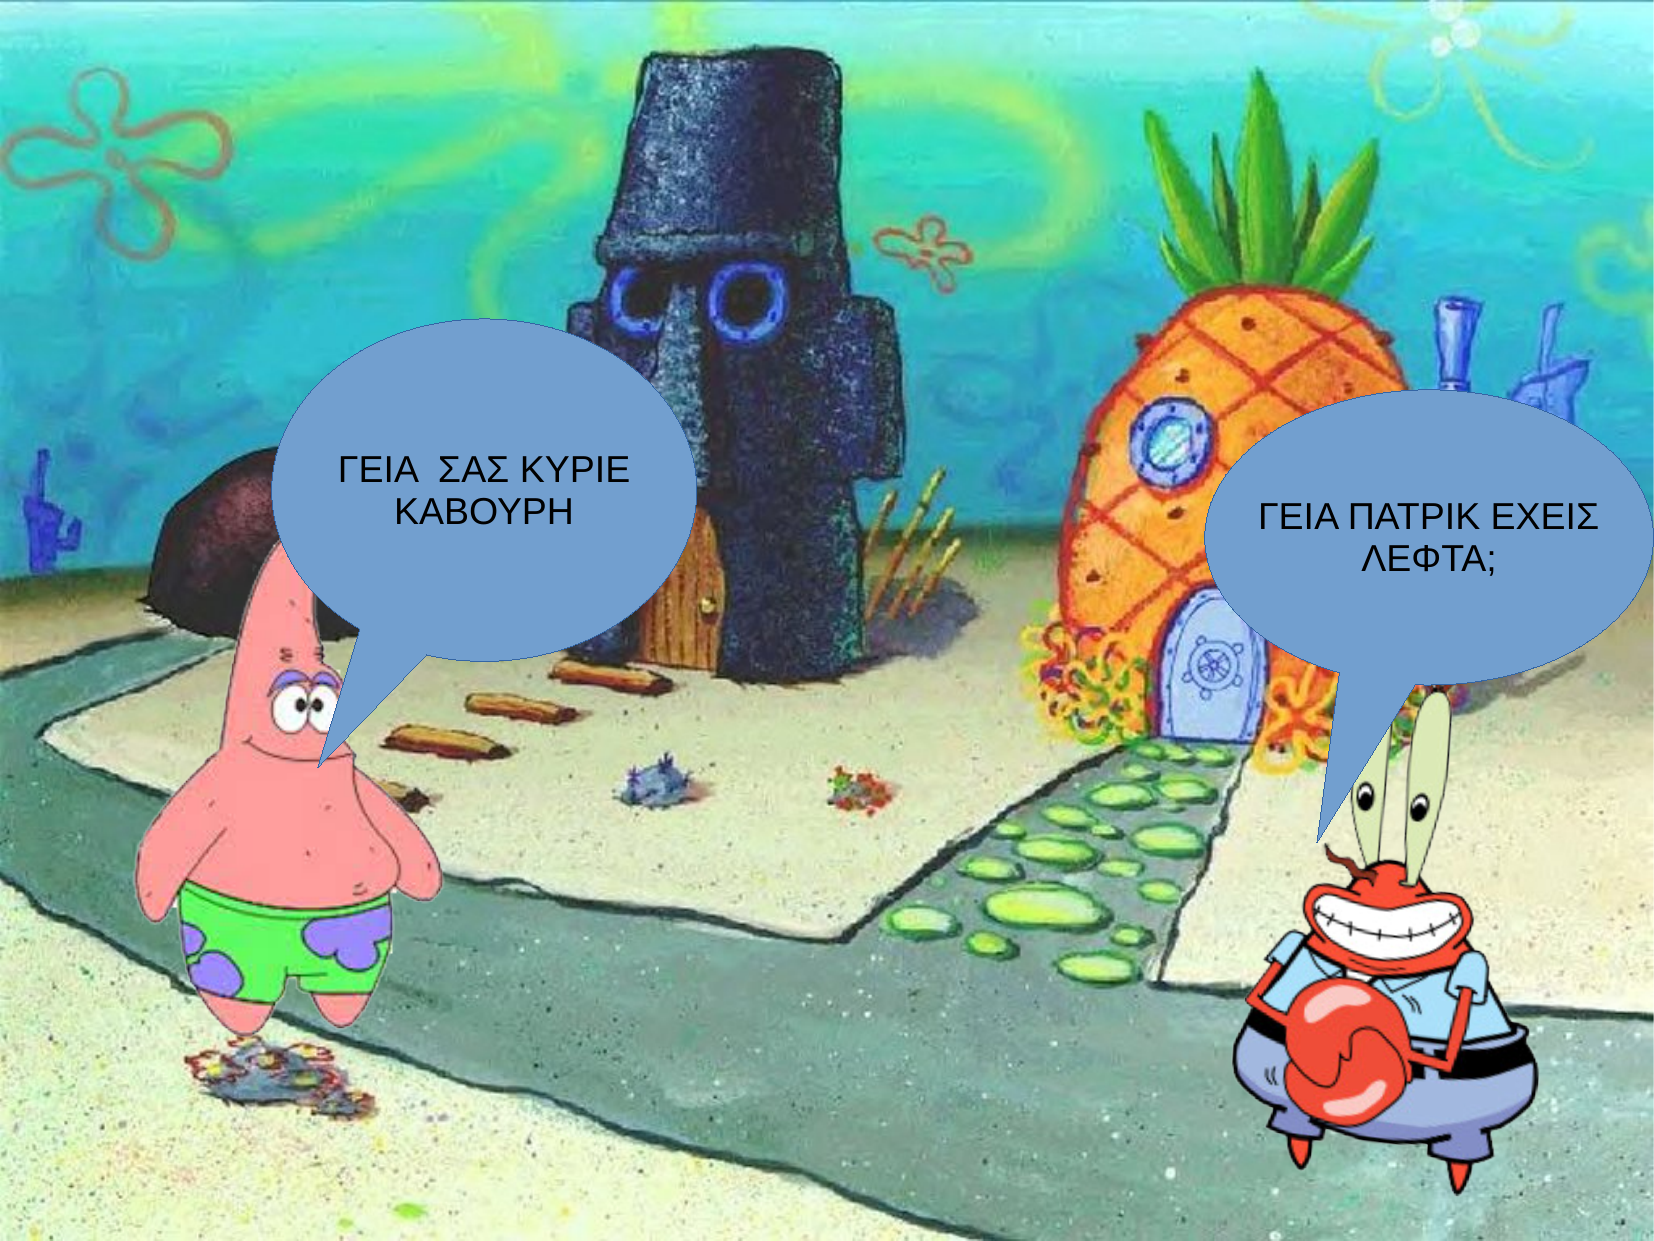

ΓΕΙΑ ΣΑΣ ΚΥΡΙΕ
ΚΑΒΟΥΡΗ
ΓΕΙΑ ΠΑΤΡΙΚ ΕΧΕΙΣ
ΛΕΦΤΑ;